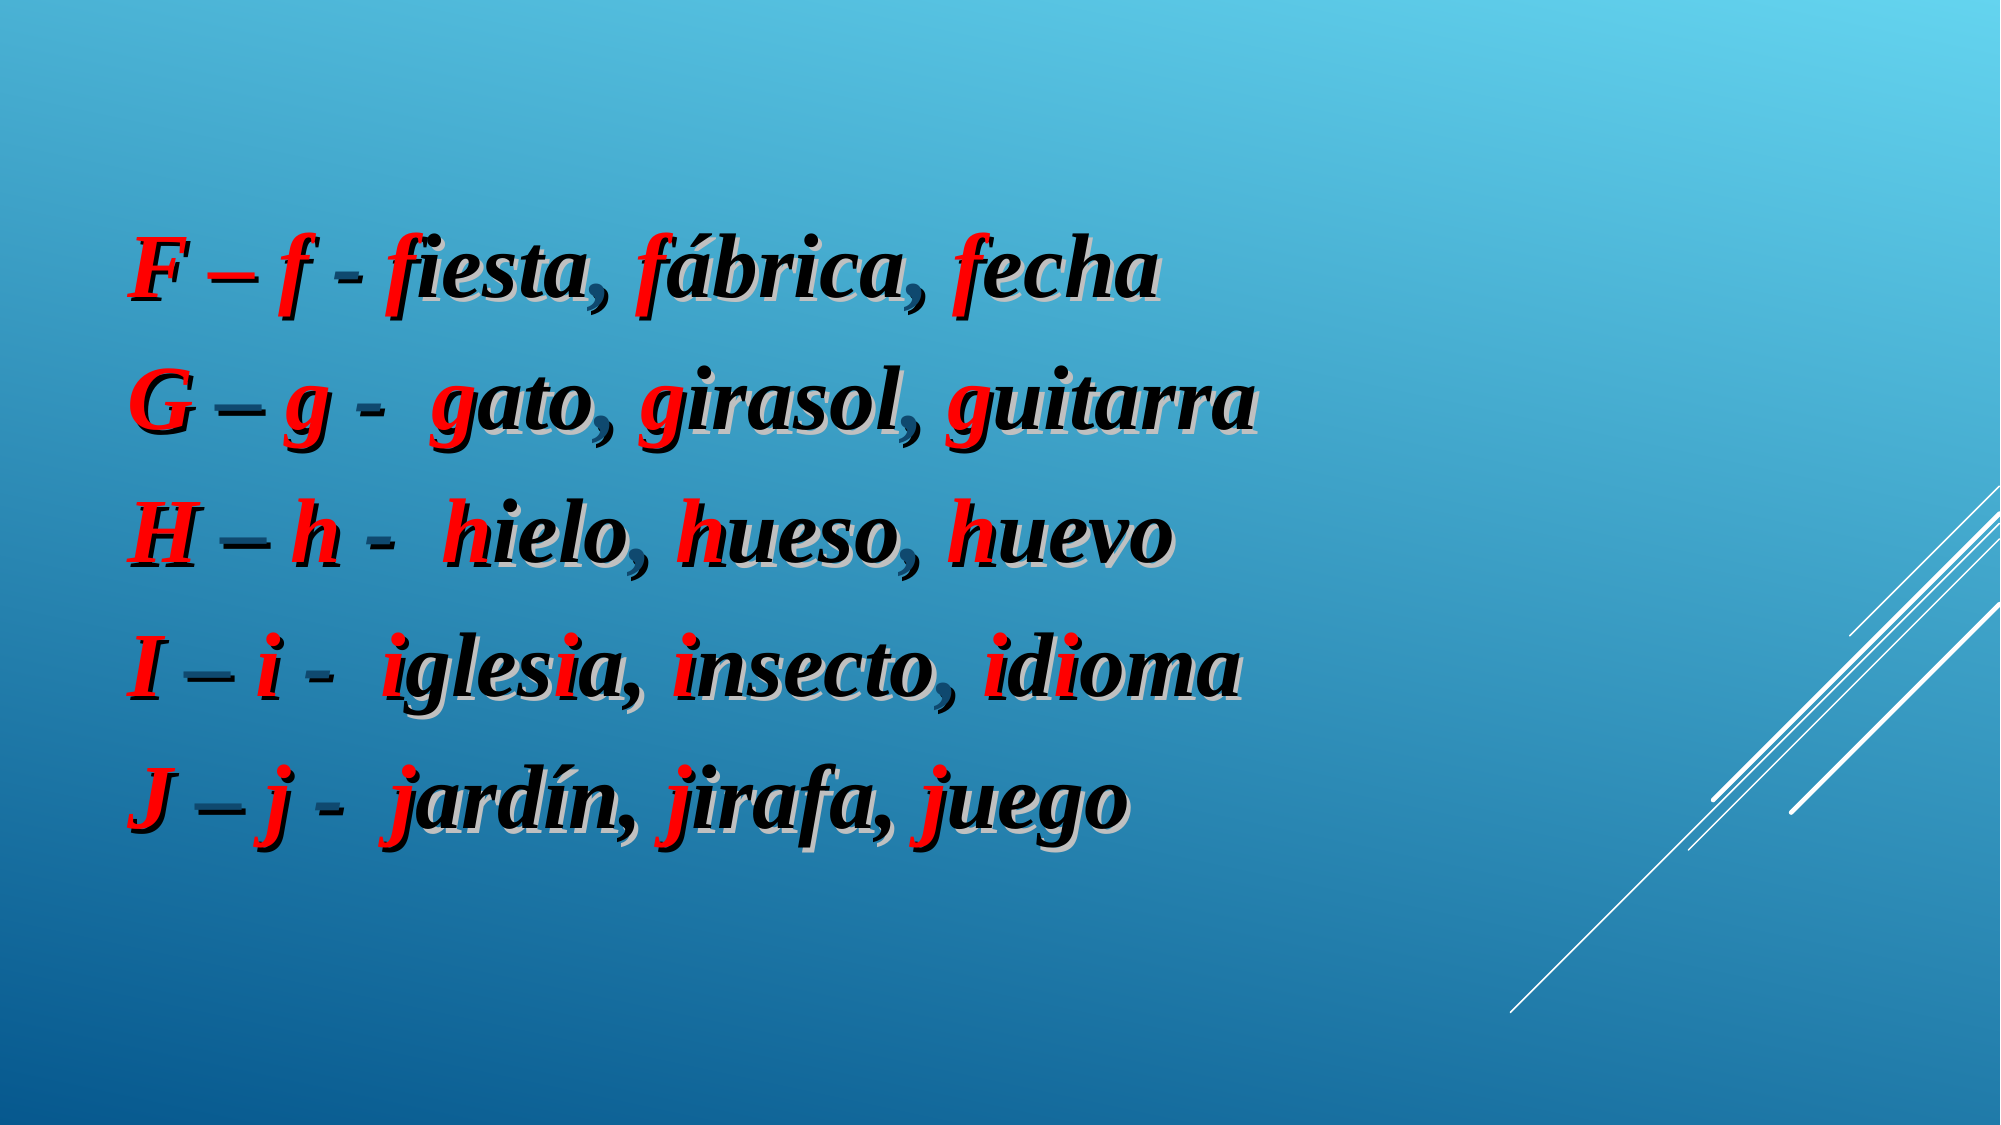

# F – f - fiesta, fábrica, fecha
G – g - gato, girasol, guitarra
H – h - hielo, hueso, huevo
I – i - iglesia, insecto, idioma
J – j - jardín, jirafa, juego